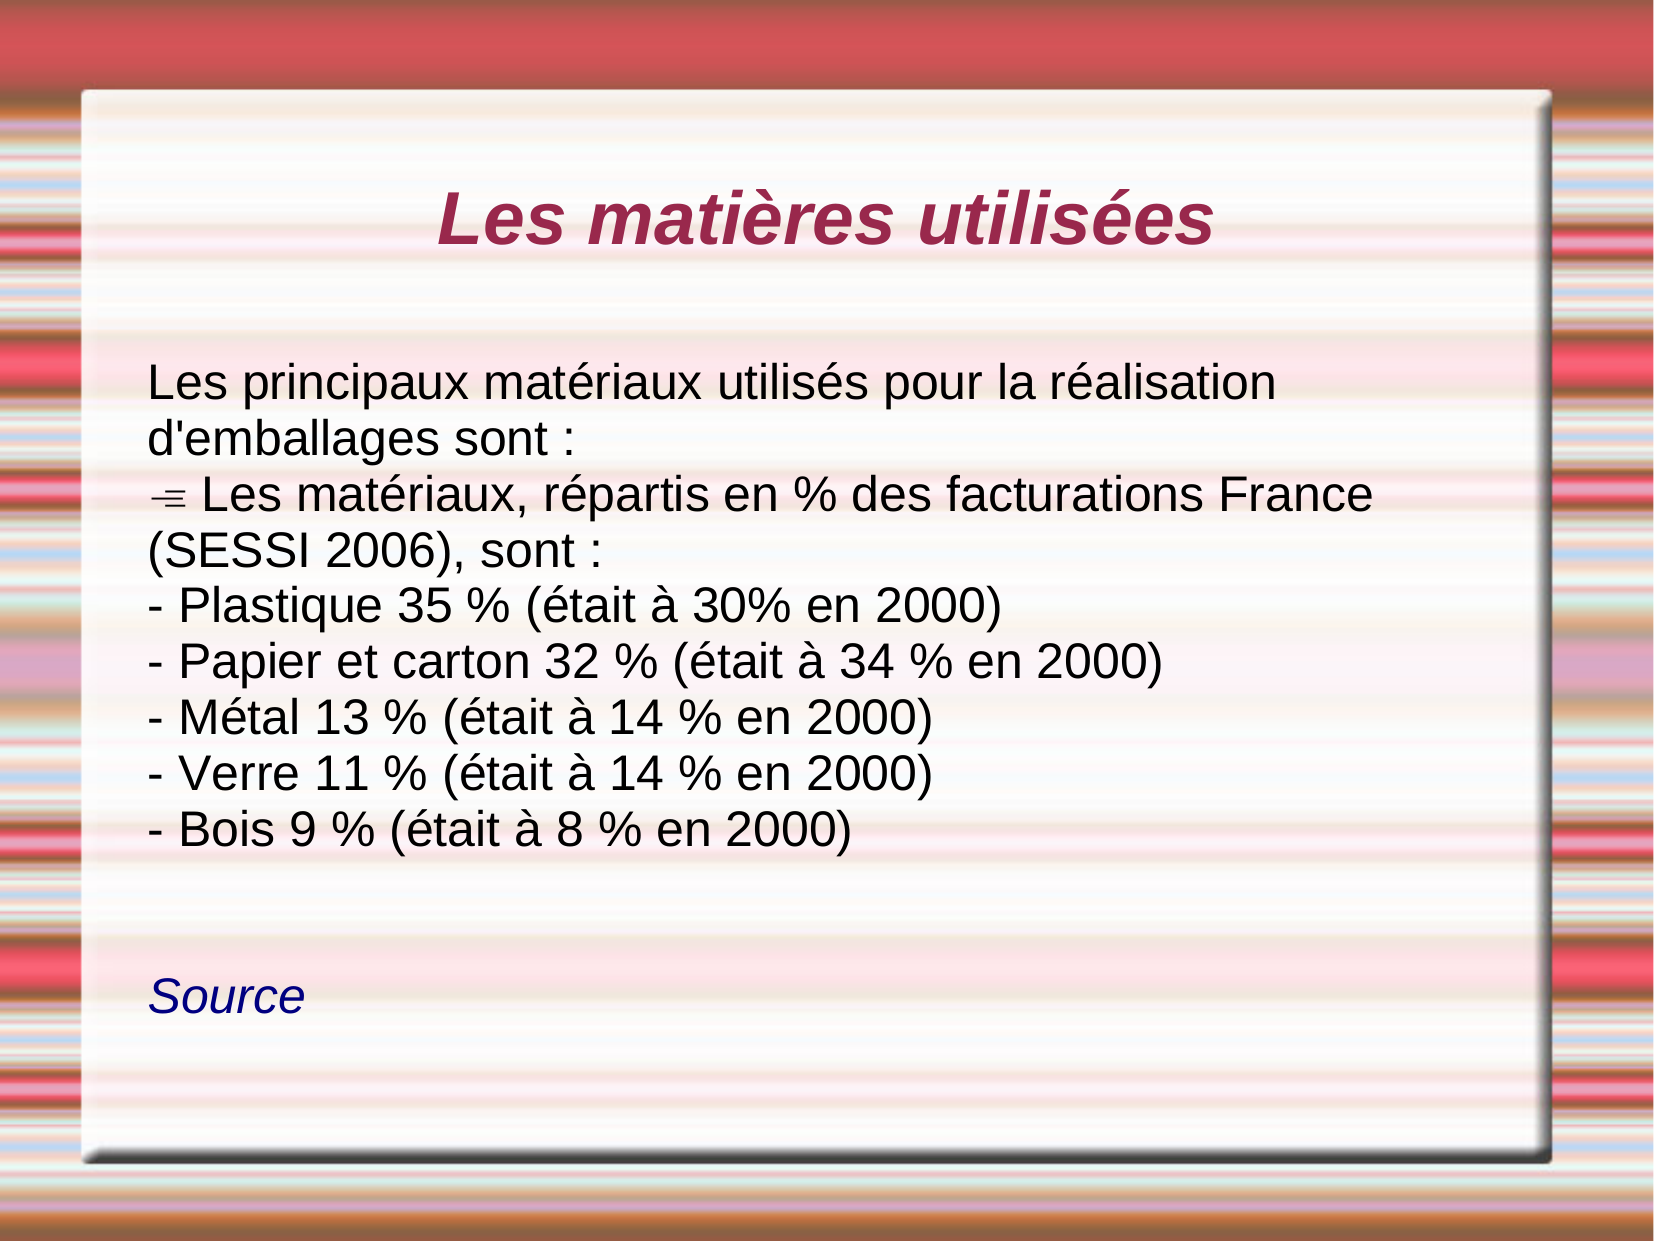

# Les matières utilisées
Les principaux matériaux utilisés pour la réalisation d'emballages sont :
 Les matériaux, répartis en % des facturations France (SESSI 2006), sont :
- Plastique 35 % (était à 30% en 2000)
- Papier et carton 32 % (était à 34 % en 2000)
- Métal 13 % (était à 14 % en 2000)
- Verre 11 % (était à 14 % en 2000)
- Bois 9 % (était à 8 % en 2000)
Source